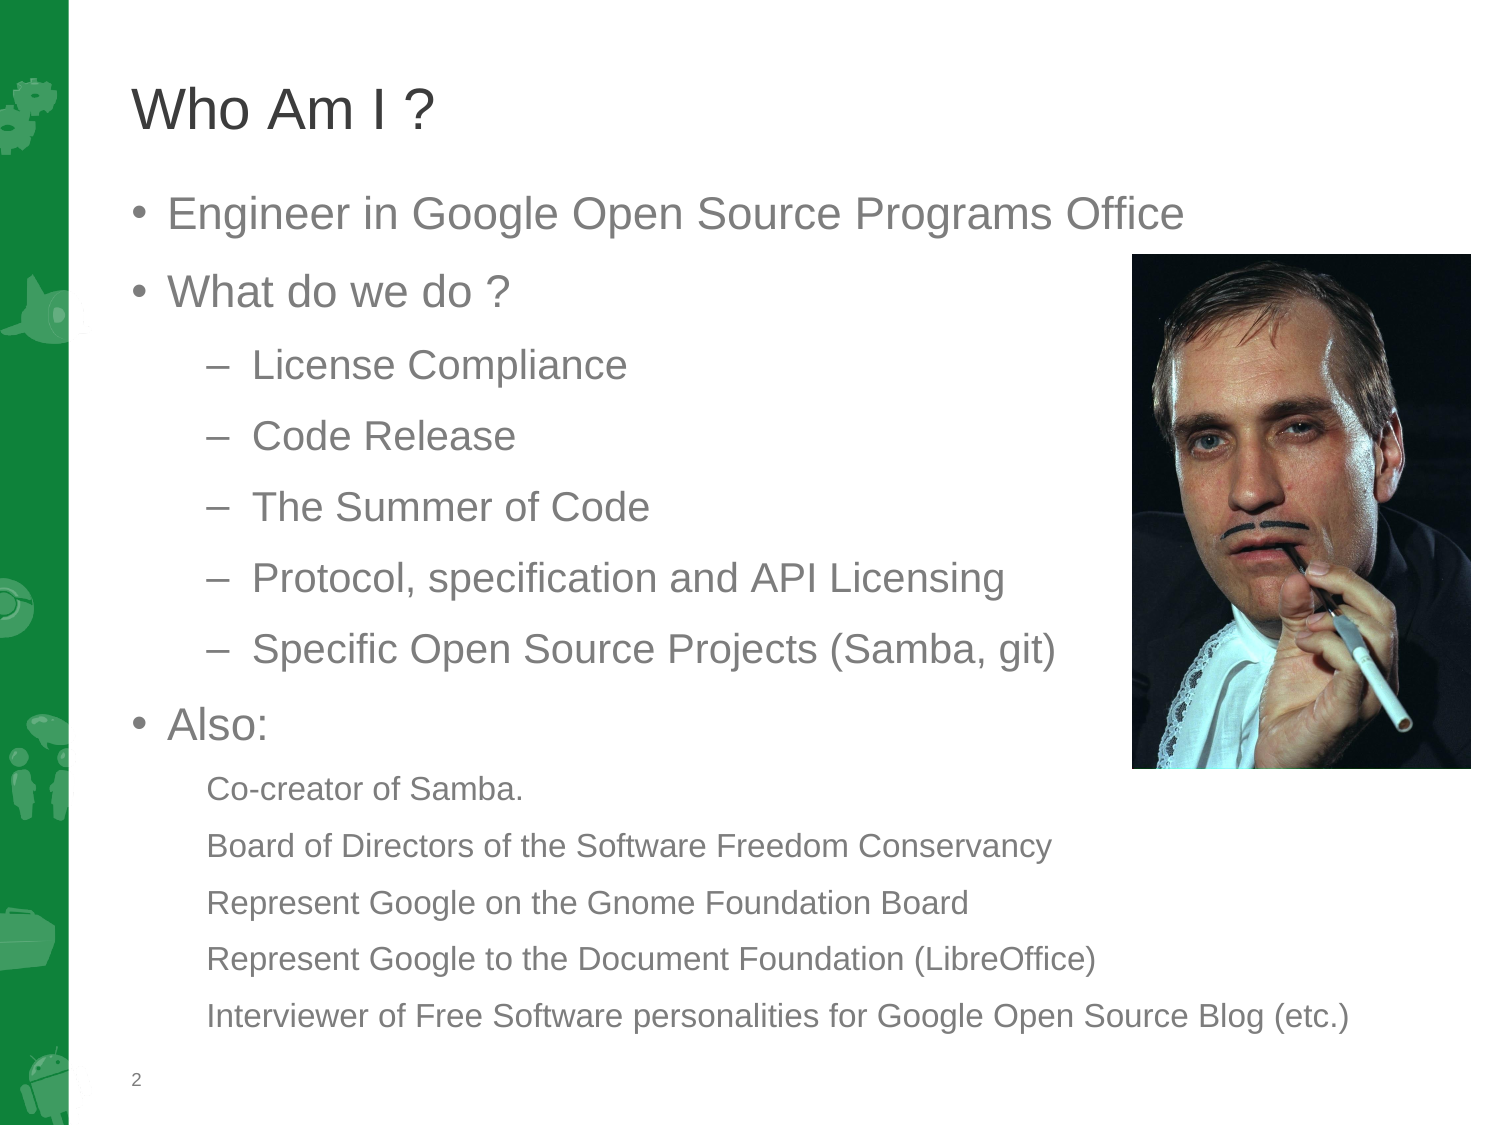

Who Am I ?
Engineer in Google Open Source Programs Office
What do we do ?
License Compliance
Code Release
The Summer of Code
Protocol, specification and API Licensing
Specific Open Source Projects (Samba, git)
Also:
Co-creator of Samba.
Board of Directors of the Software Freedom Conservancy
Represent Google on the Gnome Foundation Board
Represent Google to the Document Foundation (LibreOffice)
Interviewer of Free Software personalities for Google Open Source Blog (etc.)